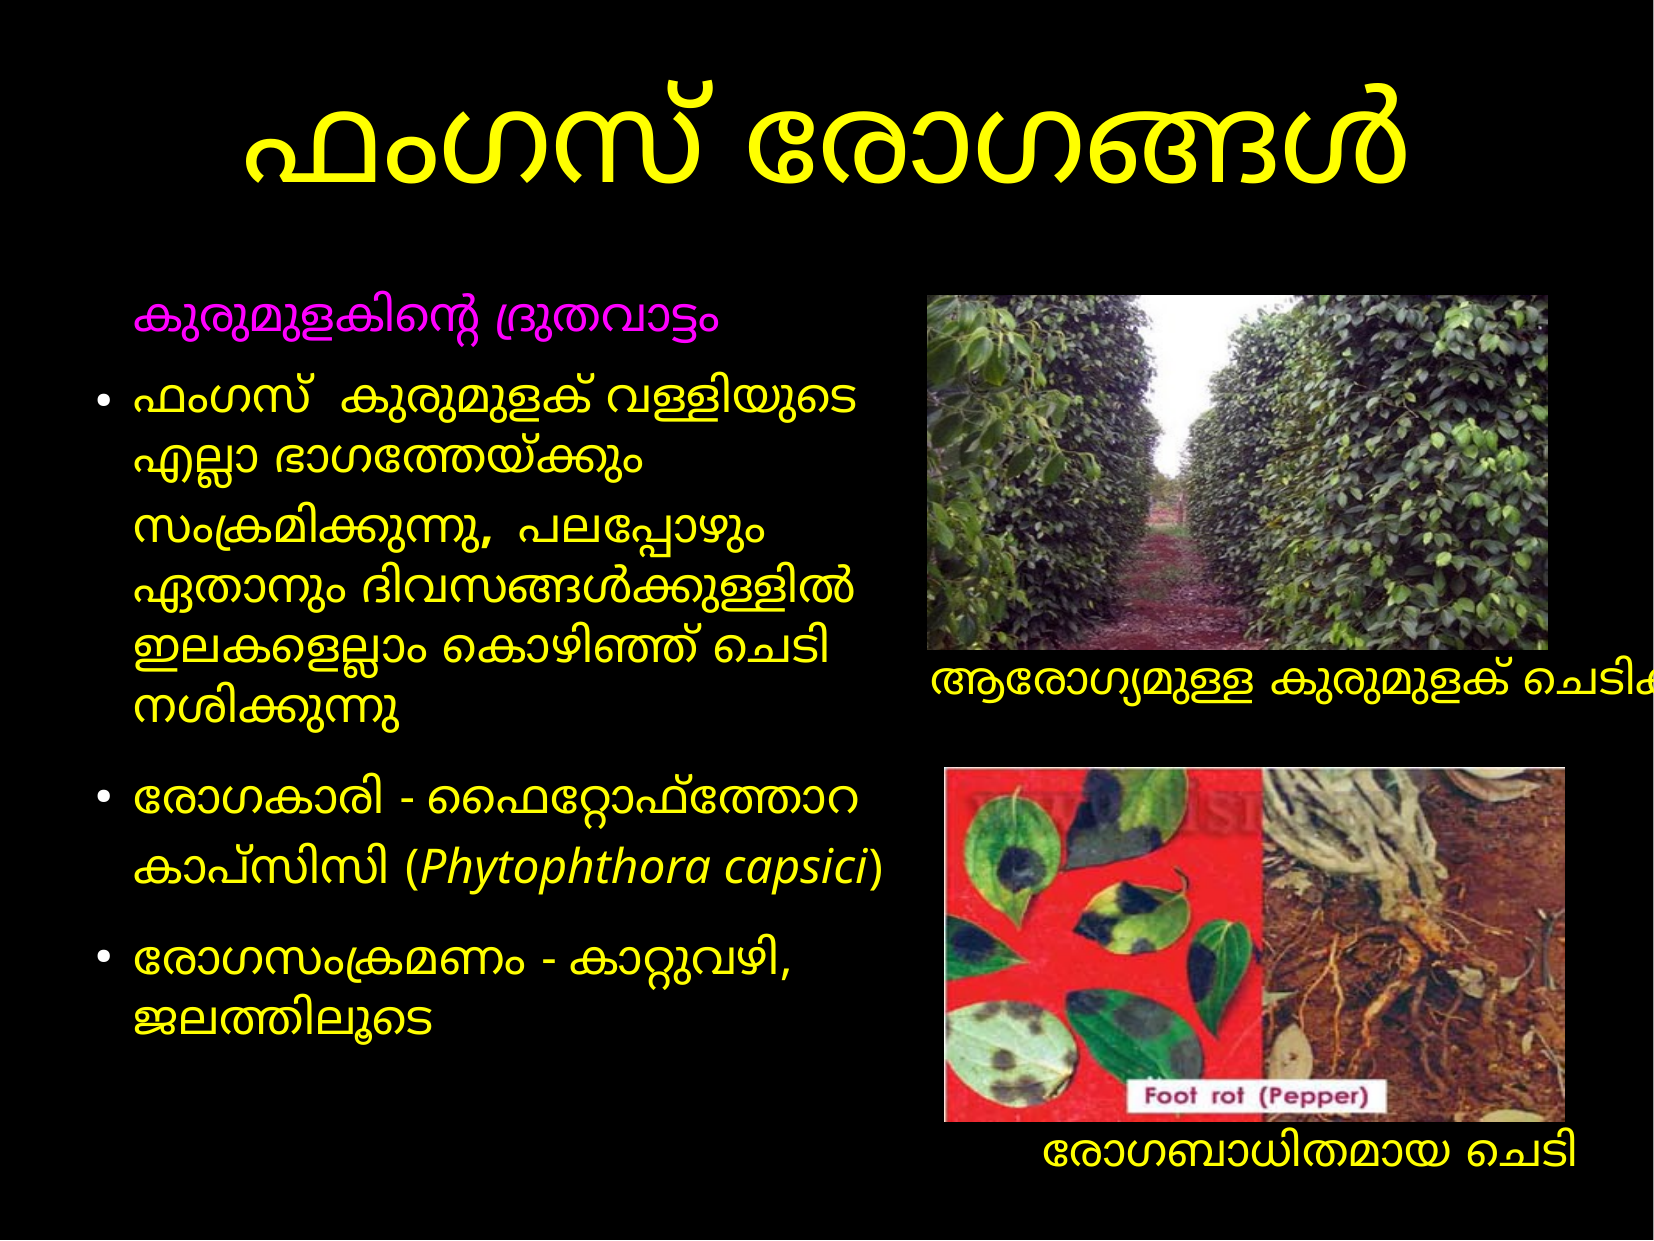

# ഫംഗസ് രോഗങ്ങള്‍
കുരുമുളകിന്റെ ദ്രുതവാട്ടം
ഫംഗസ് കുരുമുളക് വള്ളിയുടെ എല്ലാ ഭാഗത്തേയ്ക്കും സംക്രമിക്കുന്നു, പലപ്പോഴും ഏതാനും ദിവസങ്ങള്‍ക്കുള്ളില്‍ ഇലകളെല്ലാം കൊഴിഞ്ഞ് ചെടി നശിക്കുന്നു
രോഗകാരി - ഫൈറ്റോഫ്ത്തോറ കാപ്സിസി (Phytophthora capsici)
രോഗസംക്രമണം - കാറ്റുവഴി, ജലത്തിലൂടെ
ആരോഗ്യമുള്ള കുരുമുളക് ചെടികള്‍
രോഗബാധിതമായ ചെടി